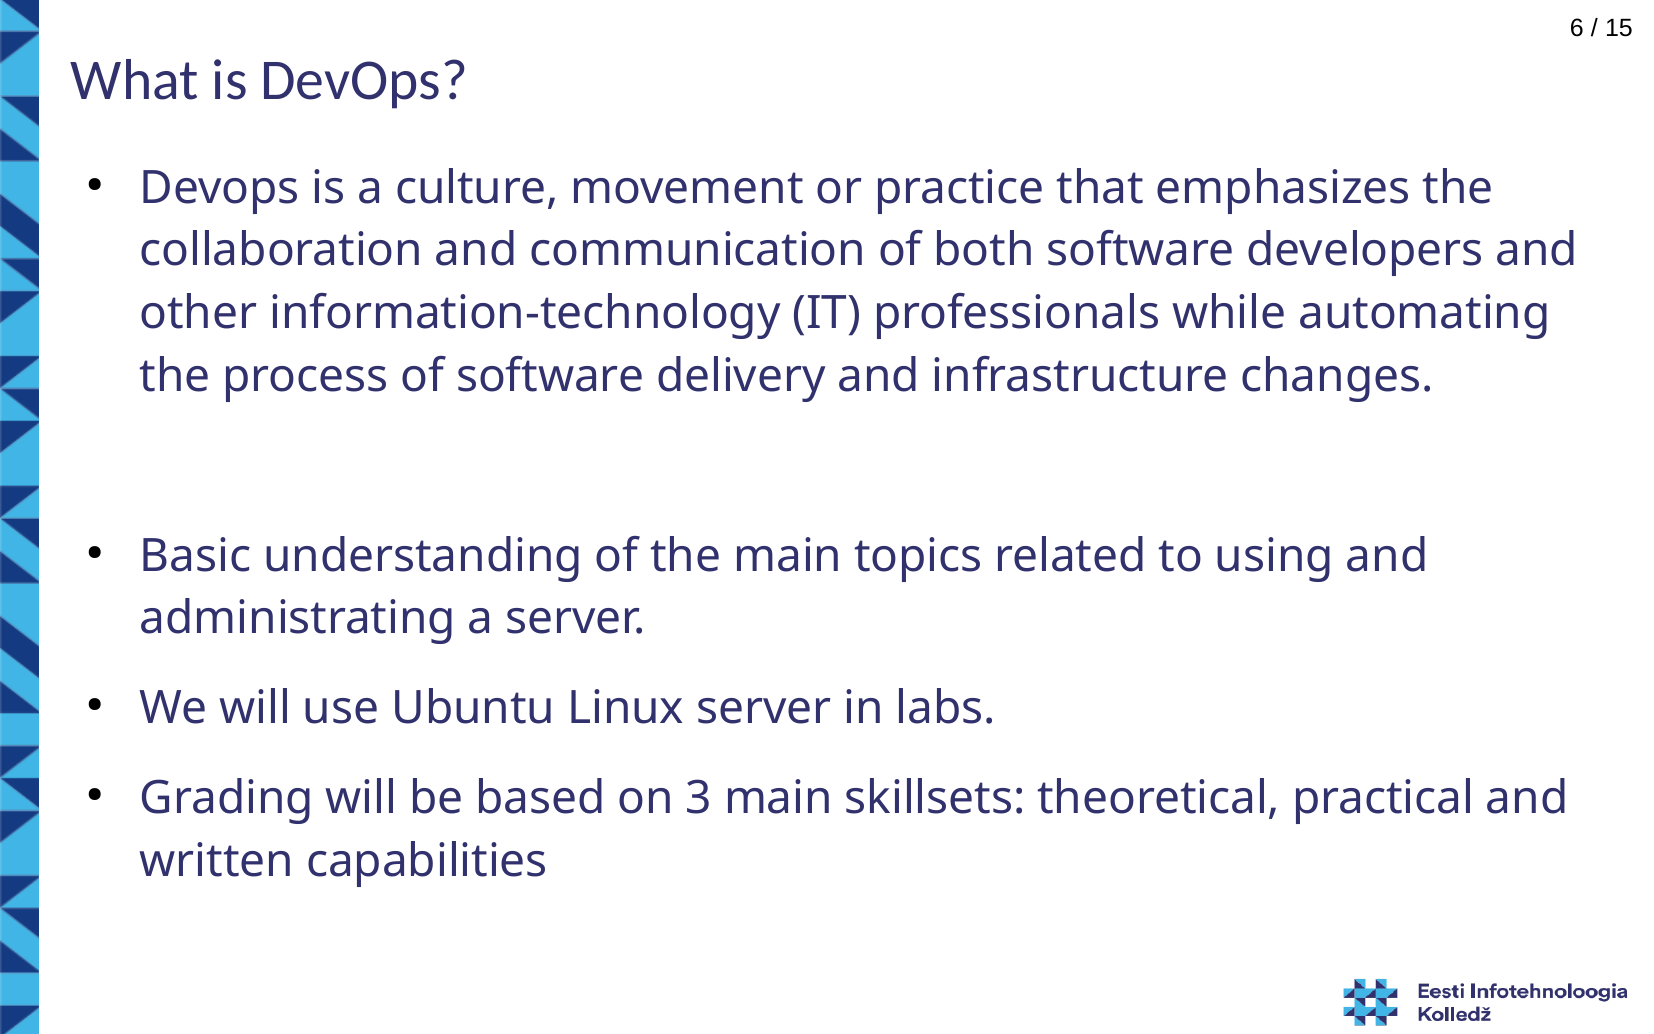

# What is DevOps?
Devops is a culture, movement or practice that emphasizes the collaboration and communication of both software developers and other information-technology (IT) professionals while automating the process of software delivery and infrastructure changes.
Basic understanding of the main topics related to using and administrating a server.
We will use Ubuntu Linux server in labs.
Grading will be based on 3 main skillsets: theoretical, practical and written capabilities